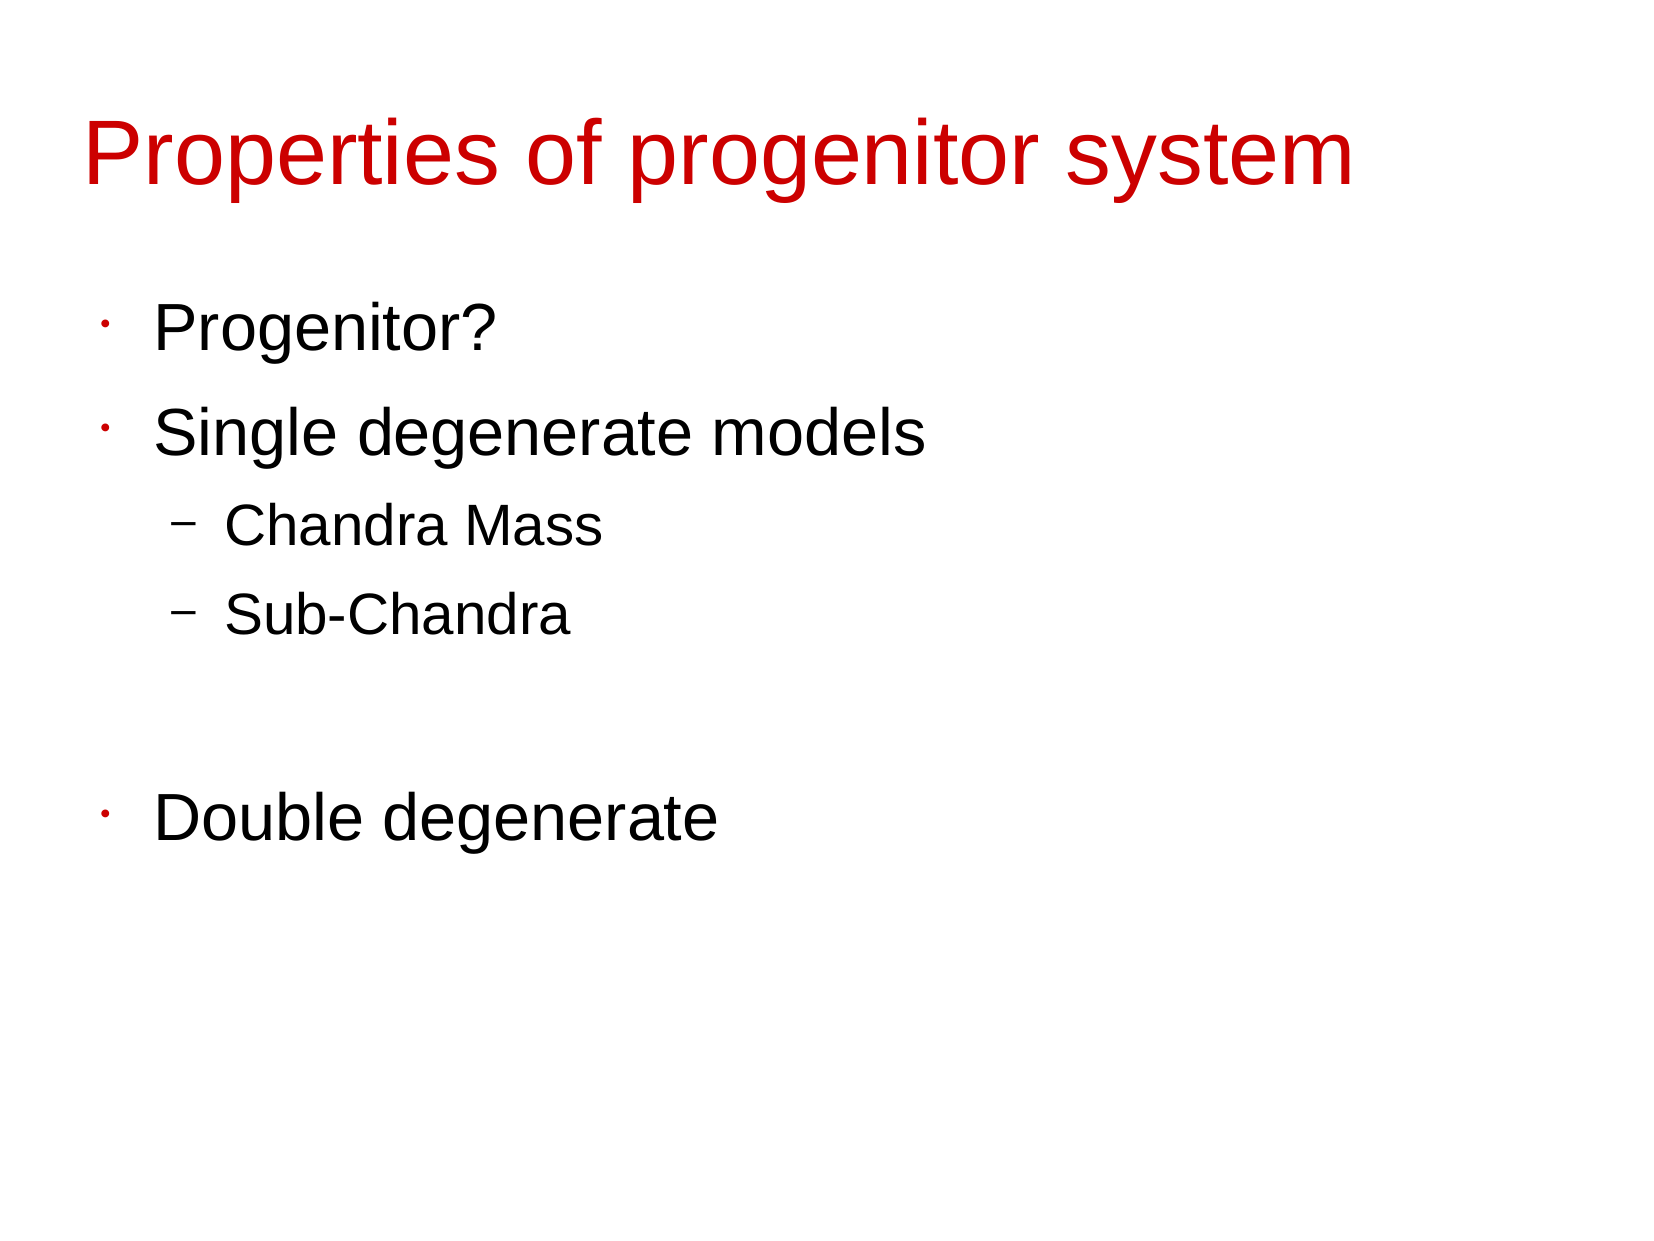

# Properties of progenitor system
Progenitor?
Single degenerate models
Chandra Mass
Sub-Chandra
Double degenerate